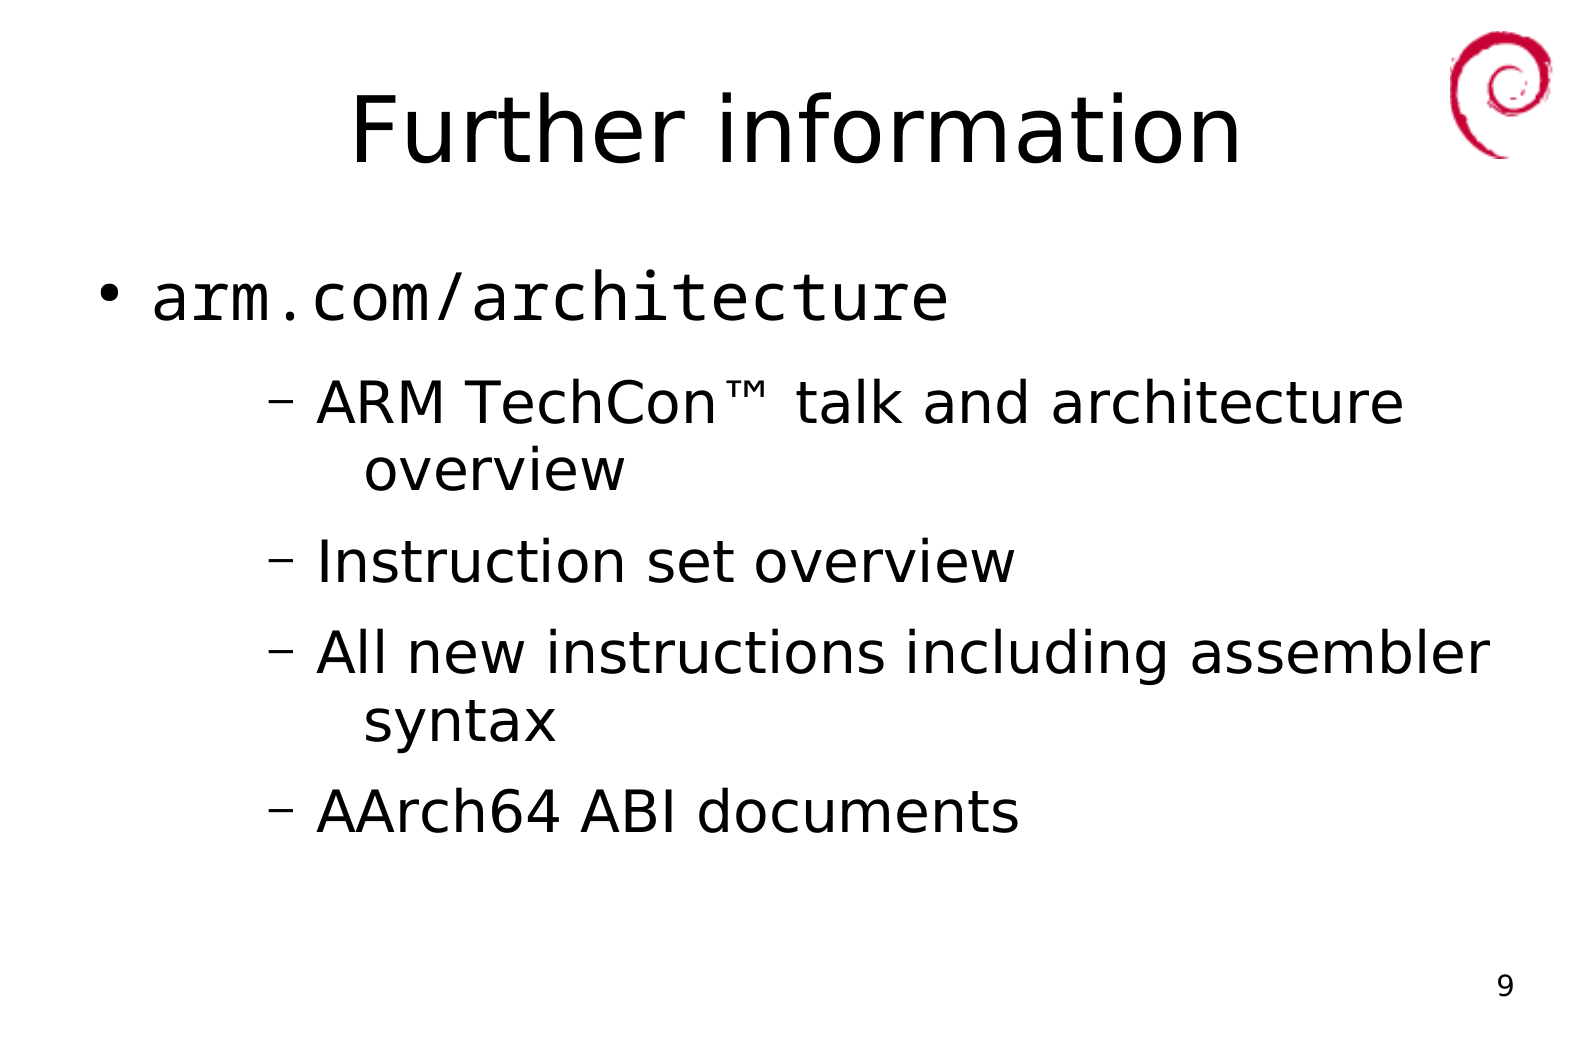

# Further information
arm.com/architecture
ARM TechCon™ talk and architecture overview
Instruction set overview
All new instructions including assembler syntax
AArch64 ABI documents
9